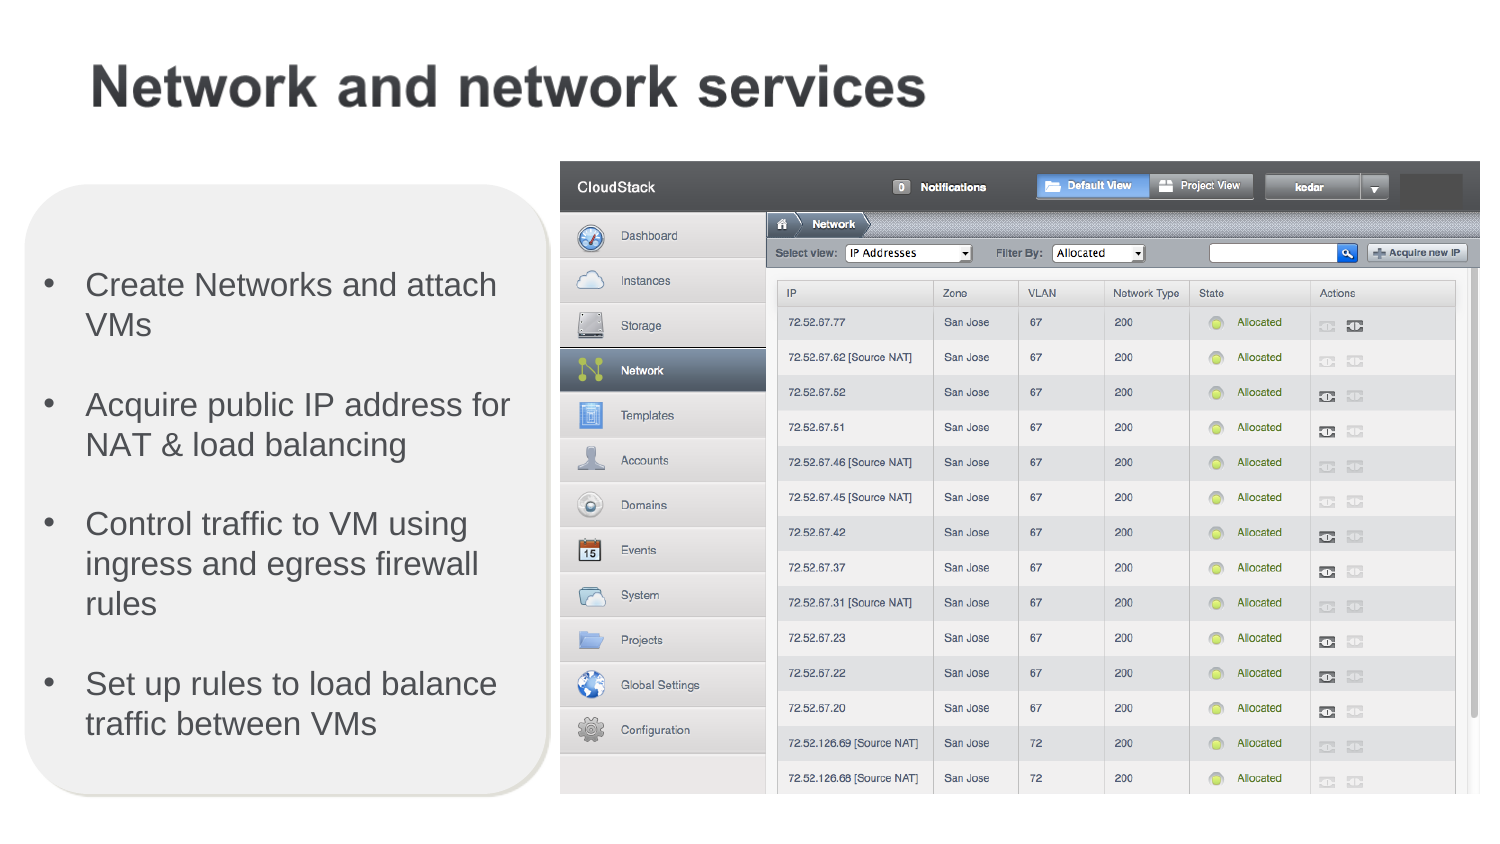

Create Networks and attach VMs
Acquire public IP address for NAT & load balancing
Control traffic to VM using ingress and egress firewall rules
Set up rules to load balance traffic between VMs